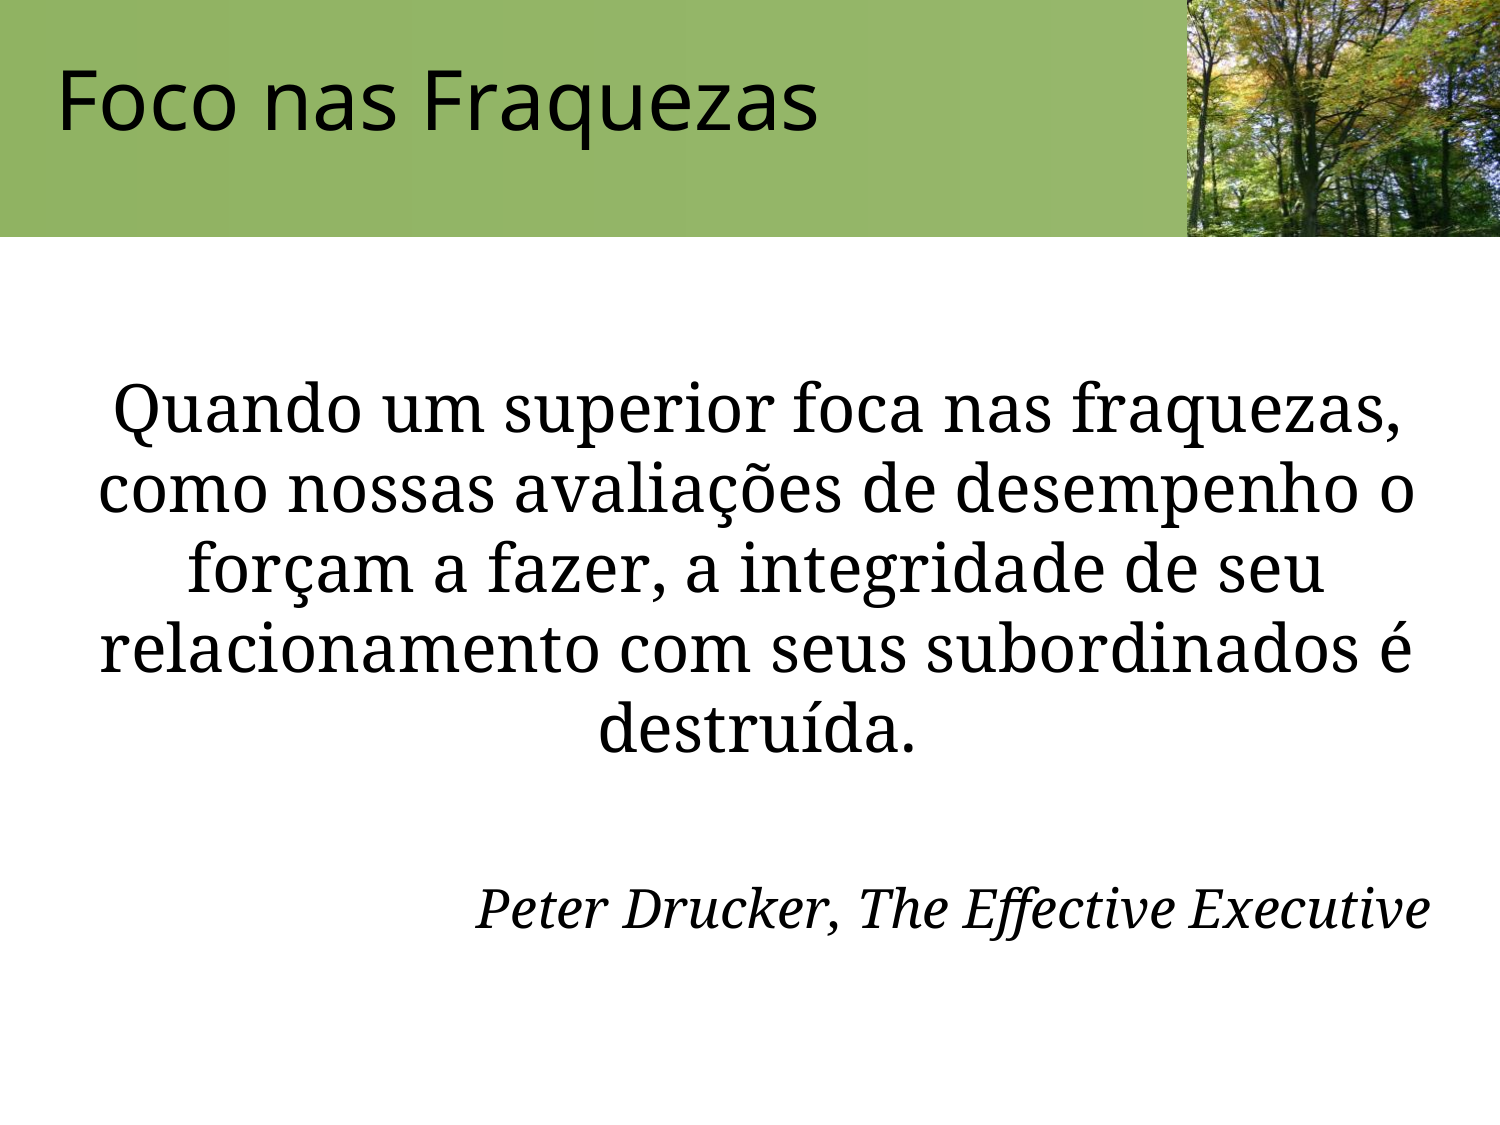

# Foco nas Fraquezas
Quando um superior foca nas fraquezas, como nossas avaliações de desempenho o forçam a fazer, a integridade de seu relacionamento com seus subordinados é destruída.
Peter Drucker, The Effective Executive